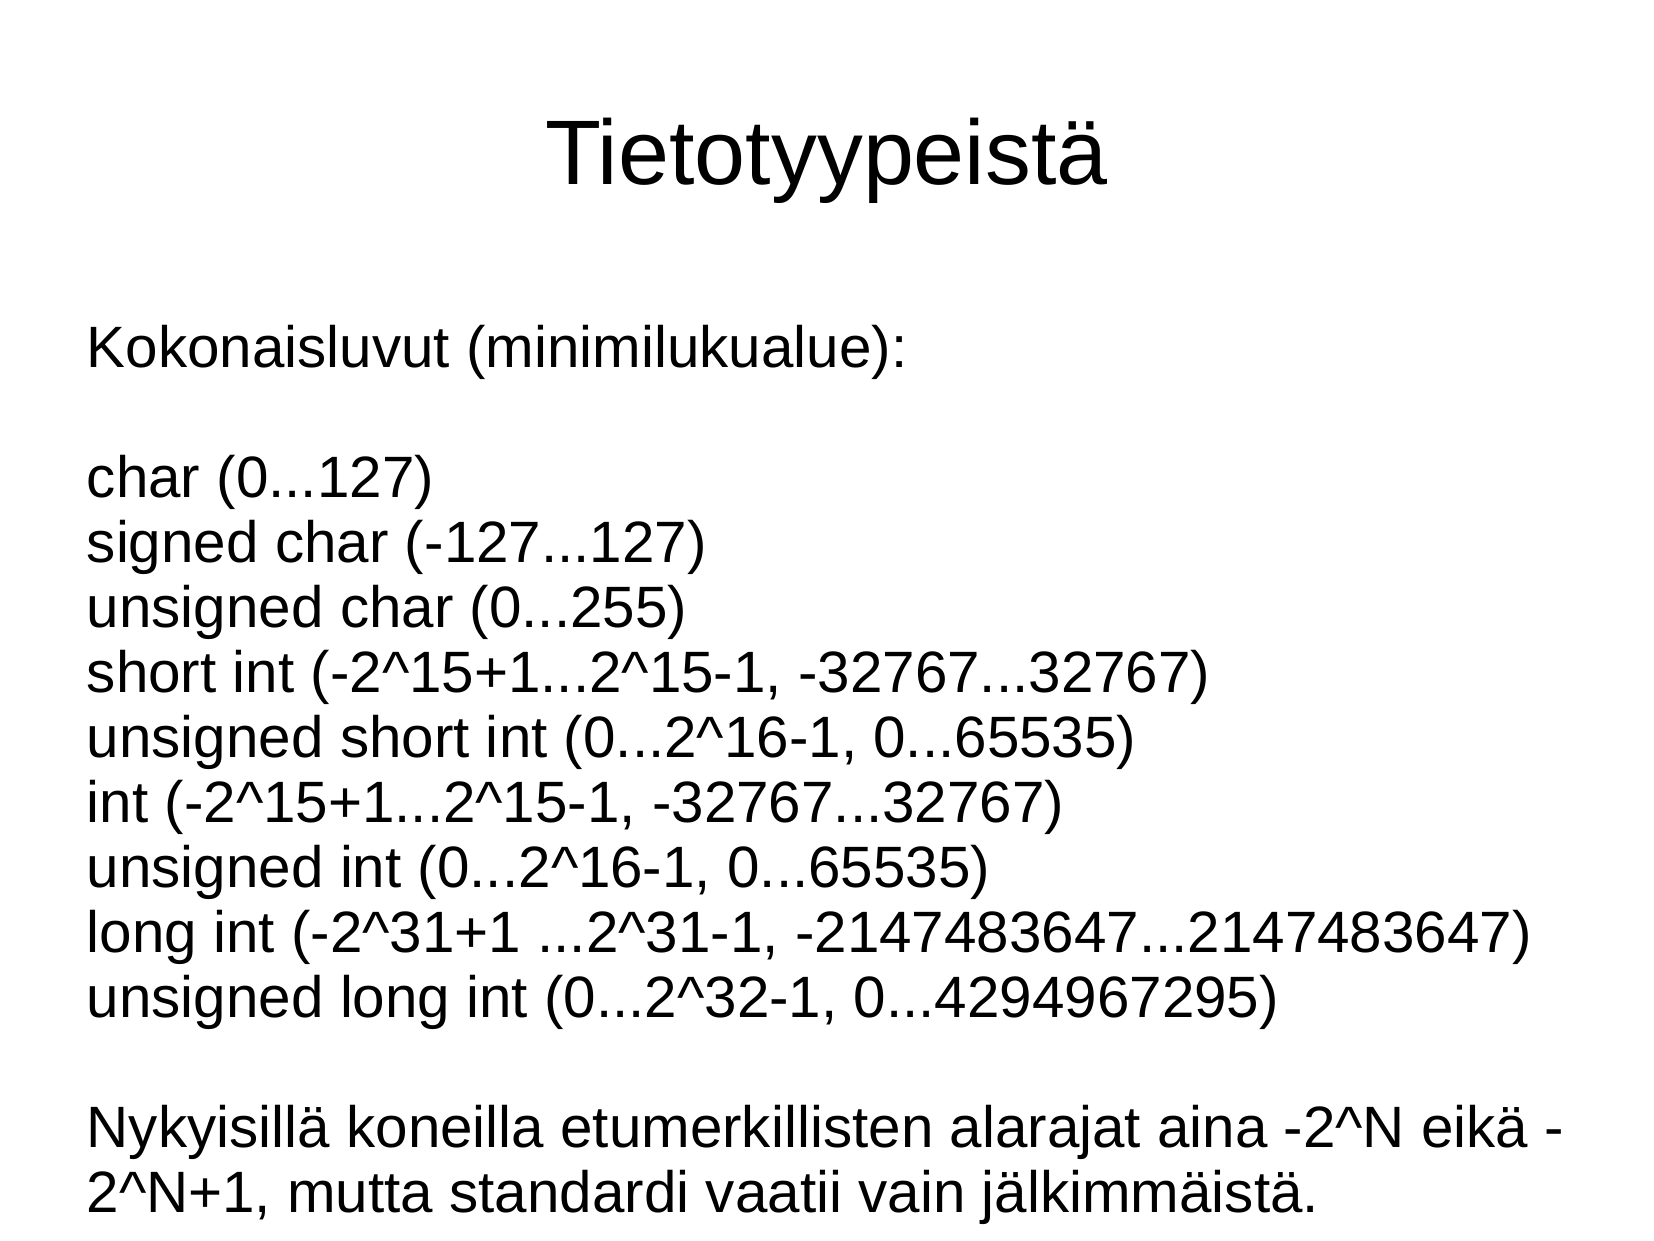

# Tietotyypeistä
Kokonaisluvut (minimilukualue):
char (0...127)
signed char (-127...127)
unsigned char (0...255)
short int (-2^15+1...2^15-1, -32767...32767)
unsigned short int (0...2^16-1, 0...65535)
int (-2^15+1...2^15-1, -32767...32767)
unsigned int (0...2^16-1, 0...65535)
long int (-2^31+1 ...2^31-1, -2147483647...2147483647)
unsigned long int (0...2^32-1, 0...4294967295)
Nykyisillä koneilla etumerkillisten alarajat aina -2^N eikä -2^N+1, mutta standardi vaatii vain jälkimmäistä.